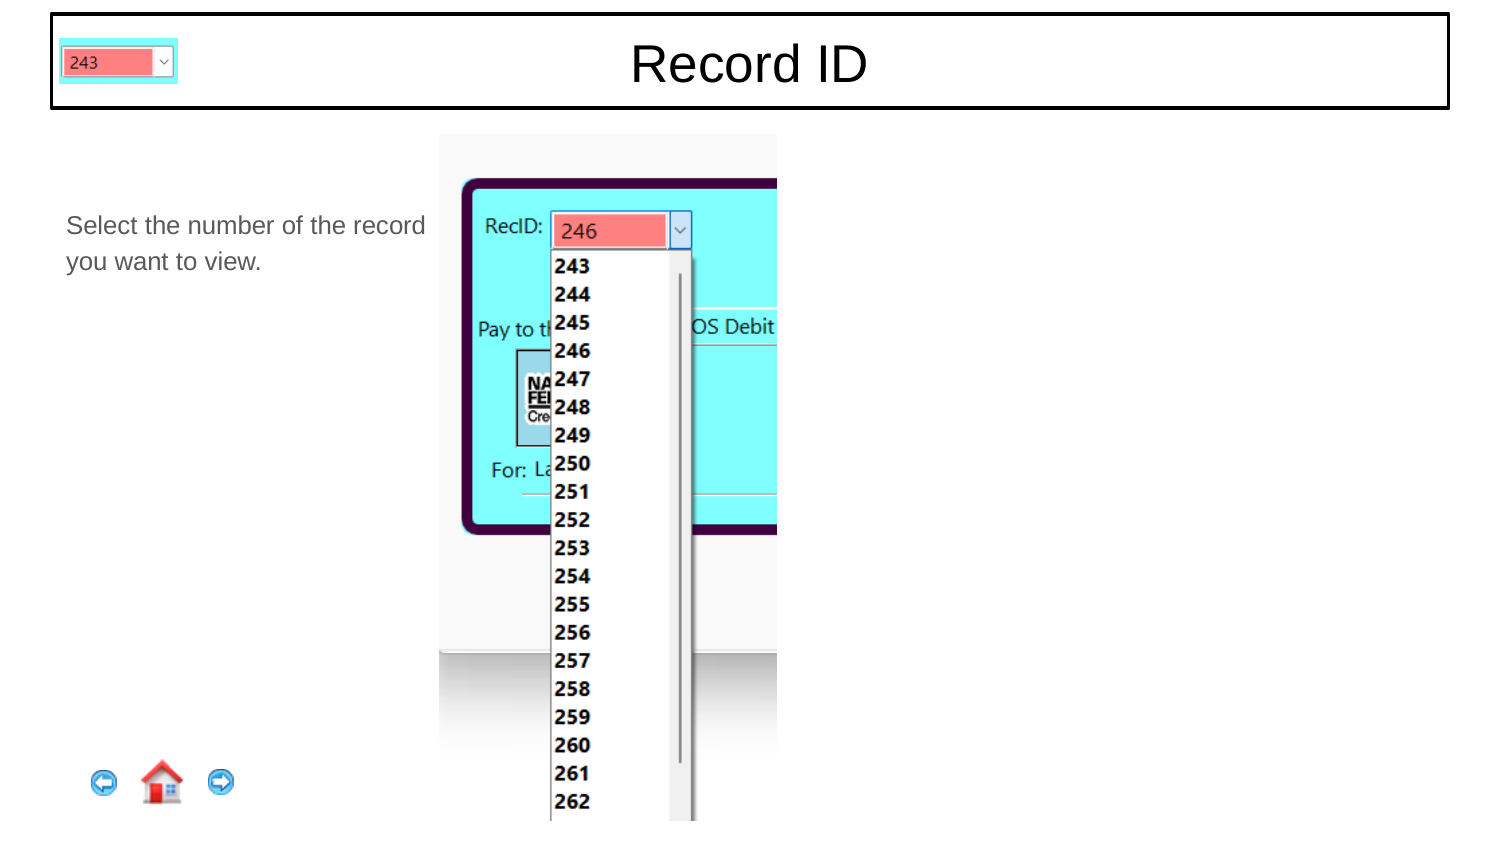

# Record ID
Select the number of the record you want to view.